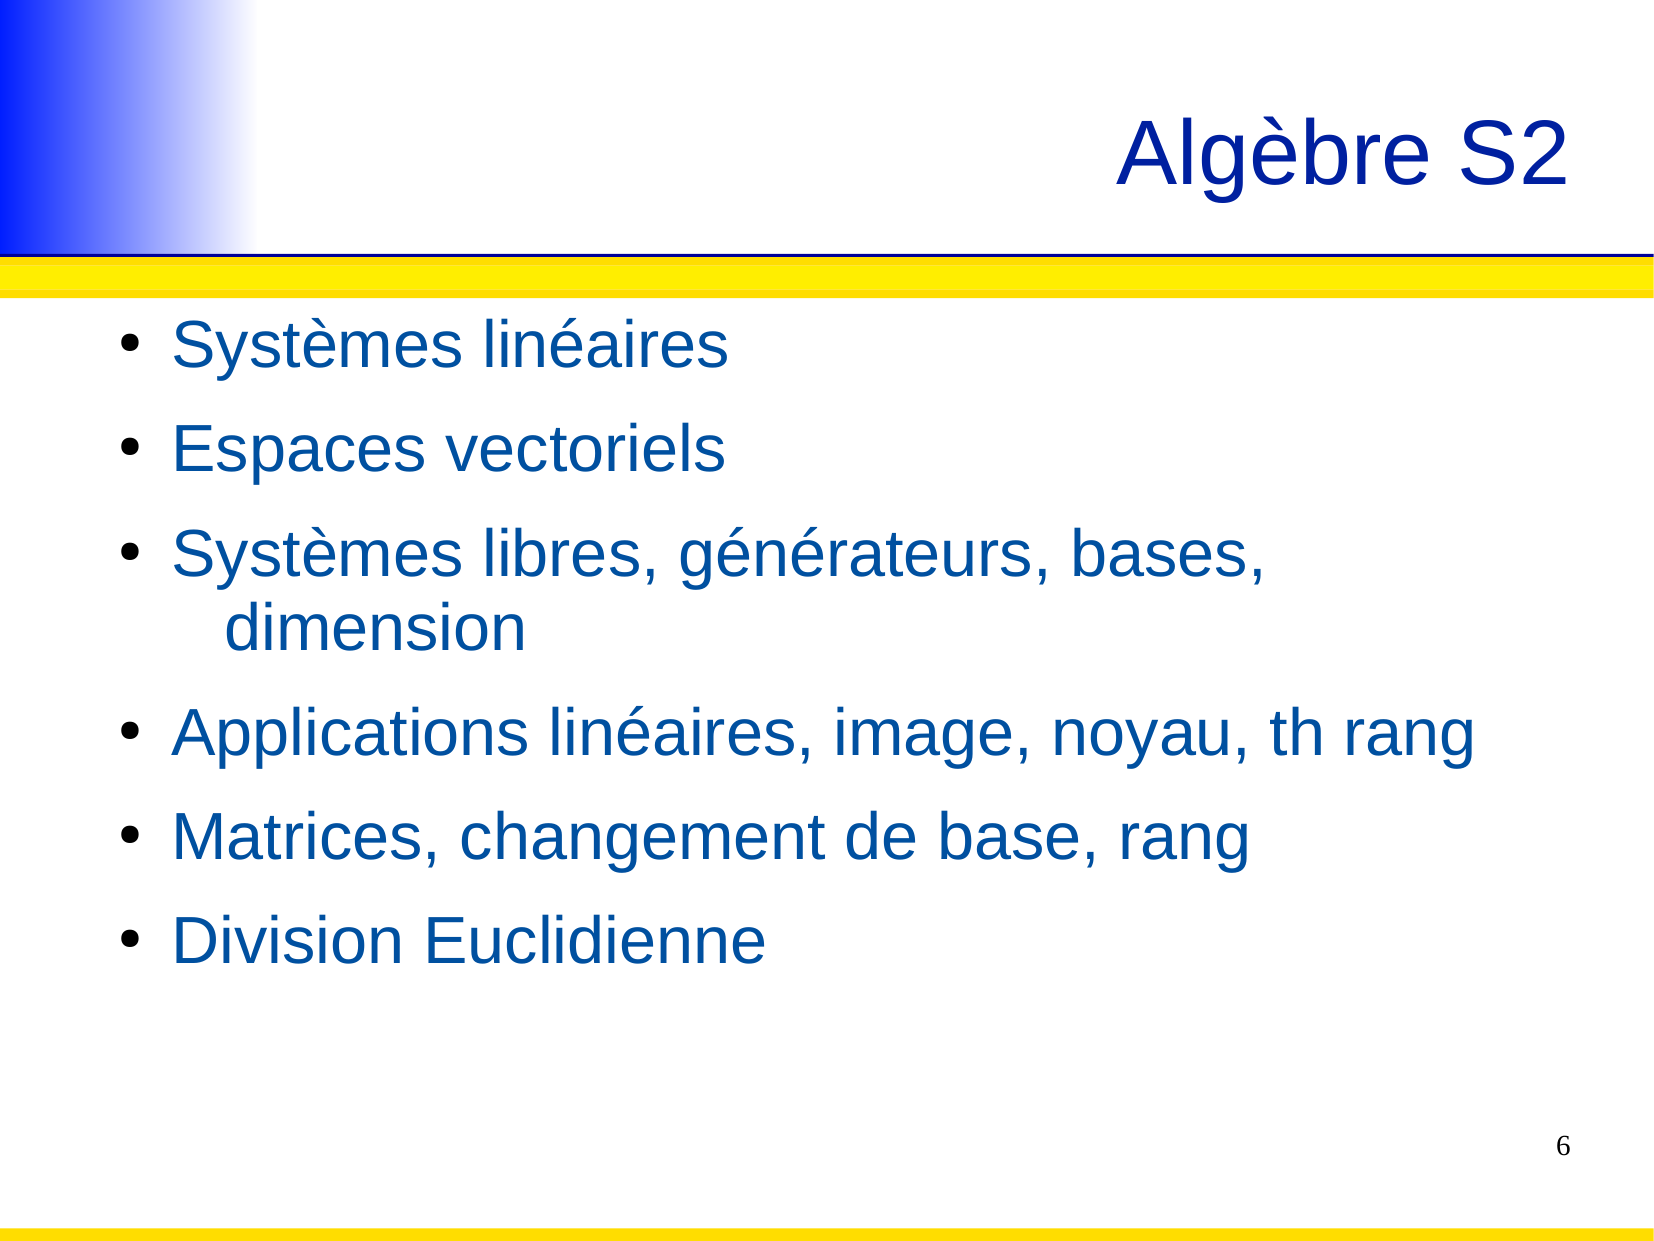

# Algèbre S2
Systèmes linéaires
Espaces vectoriels
Systèmes libres, générateurs, bases, dimension
Applications linéaires, image, noyau, th rang
Matrices, changement de base, rang
Division Euclidienne
6